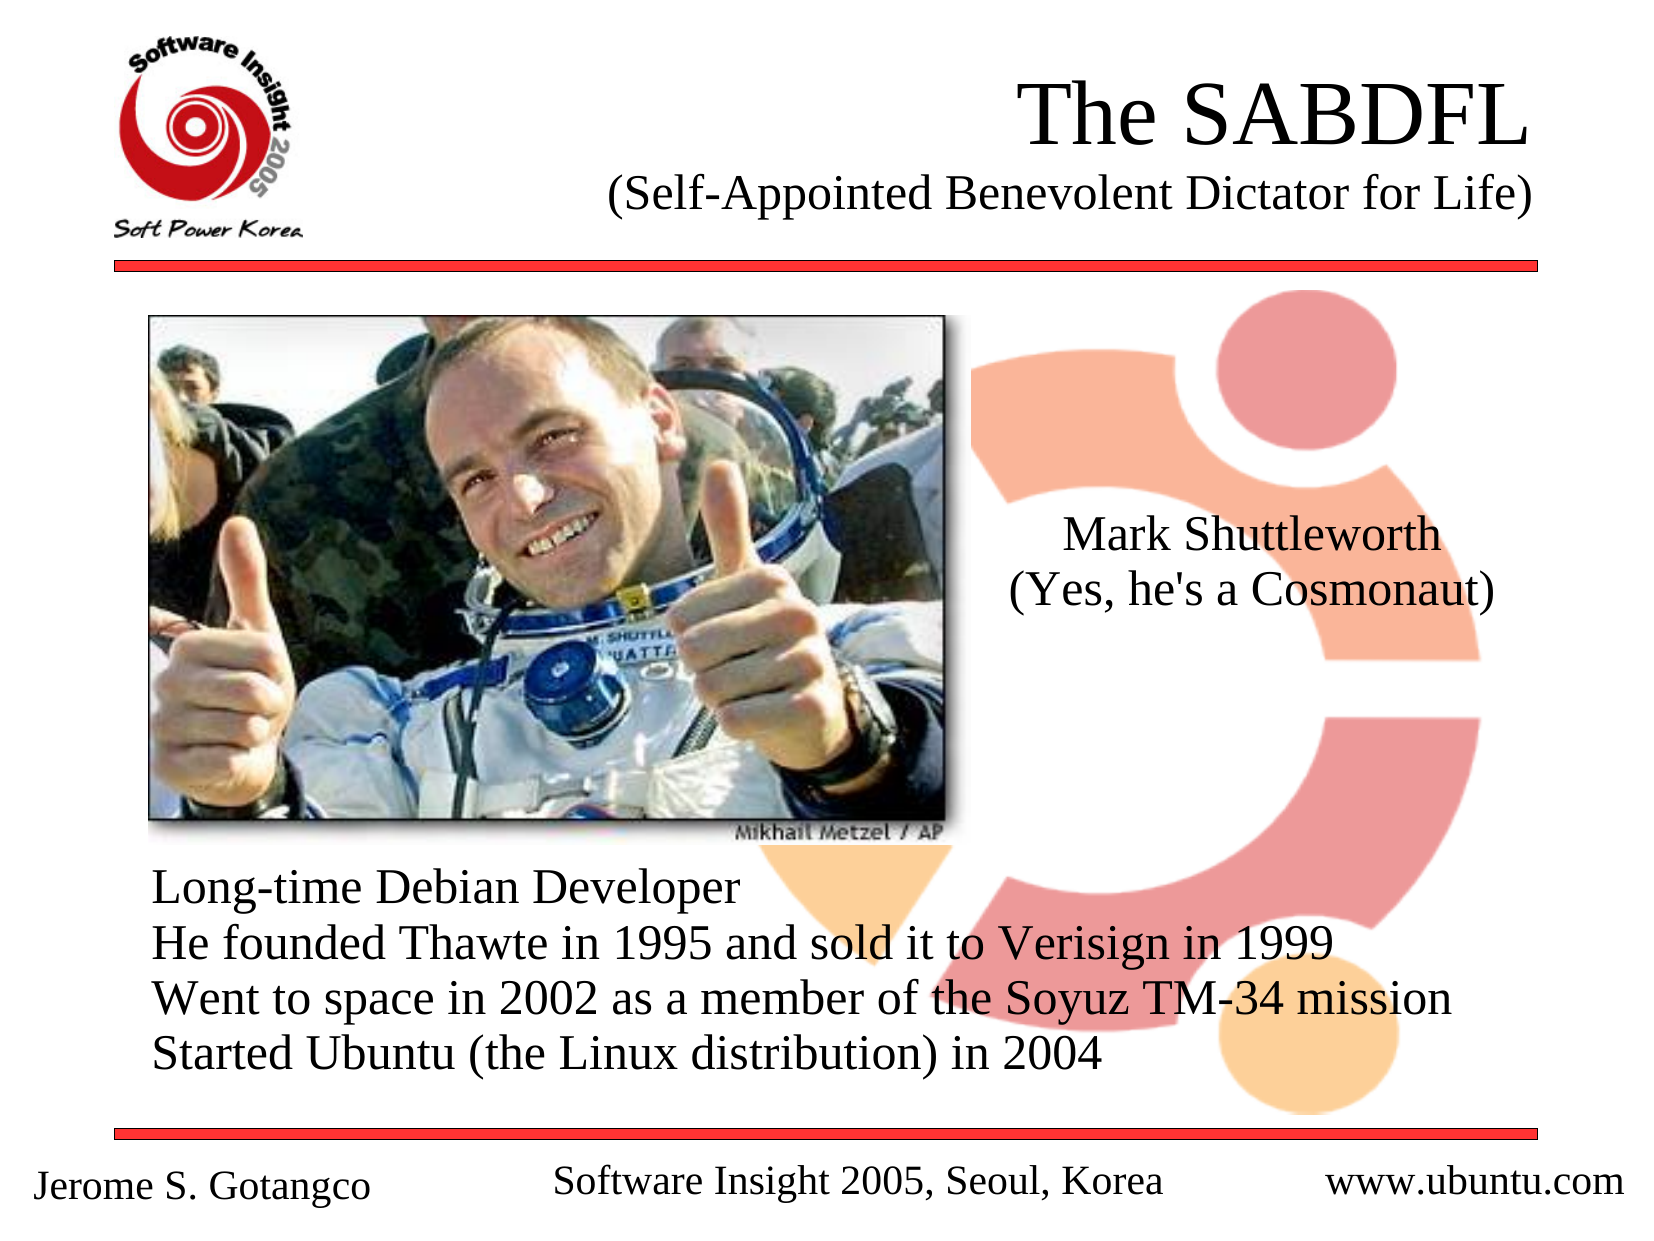

# The SABDFL (Self-Appointed Benevolent Dictator for Life)
Mark Shuttleworth
(Yes, he's a Cosmonaut)
 Long-time Debian Developer
 He founded Thawte in 1995 and sold it to Verisign in 1999
 Went to space in 2002 as a member of the Soyuz TM-34 mission
 Started Ubuntu (the Linux distribution) in 2004